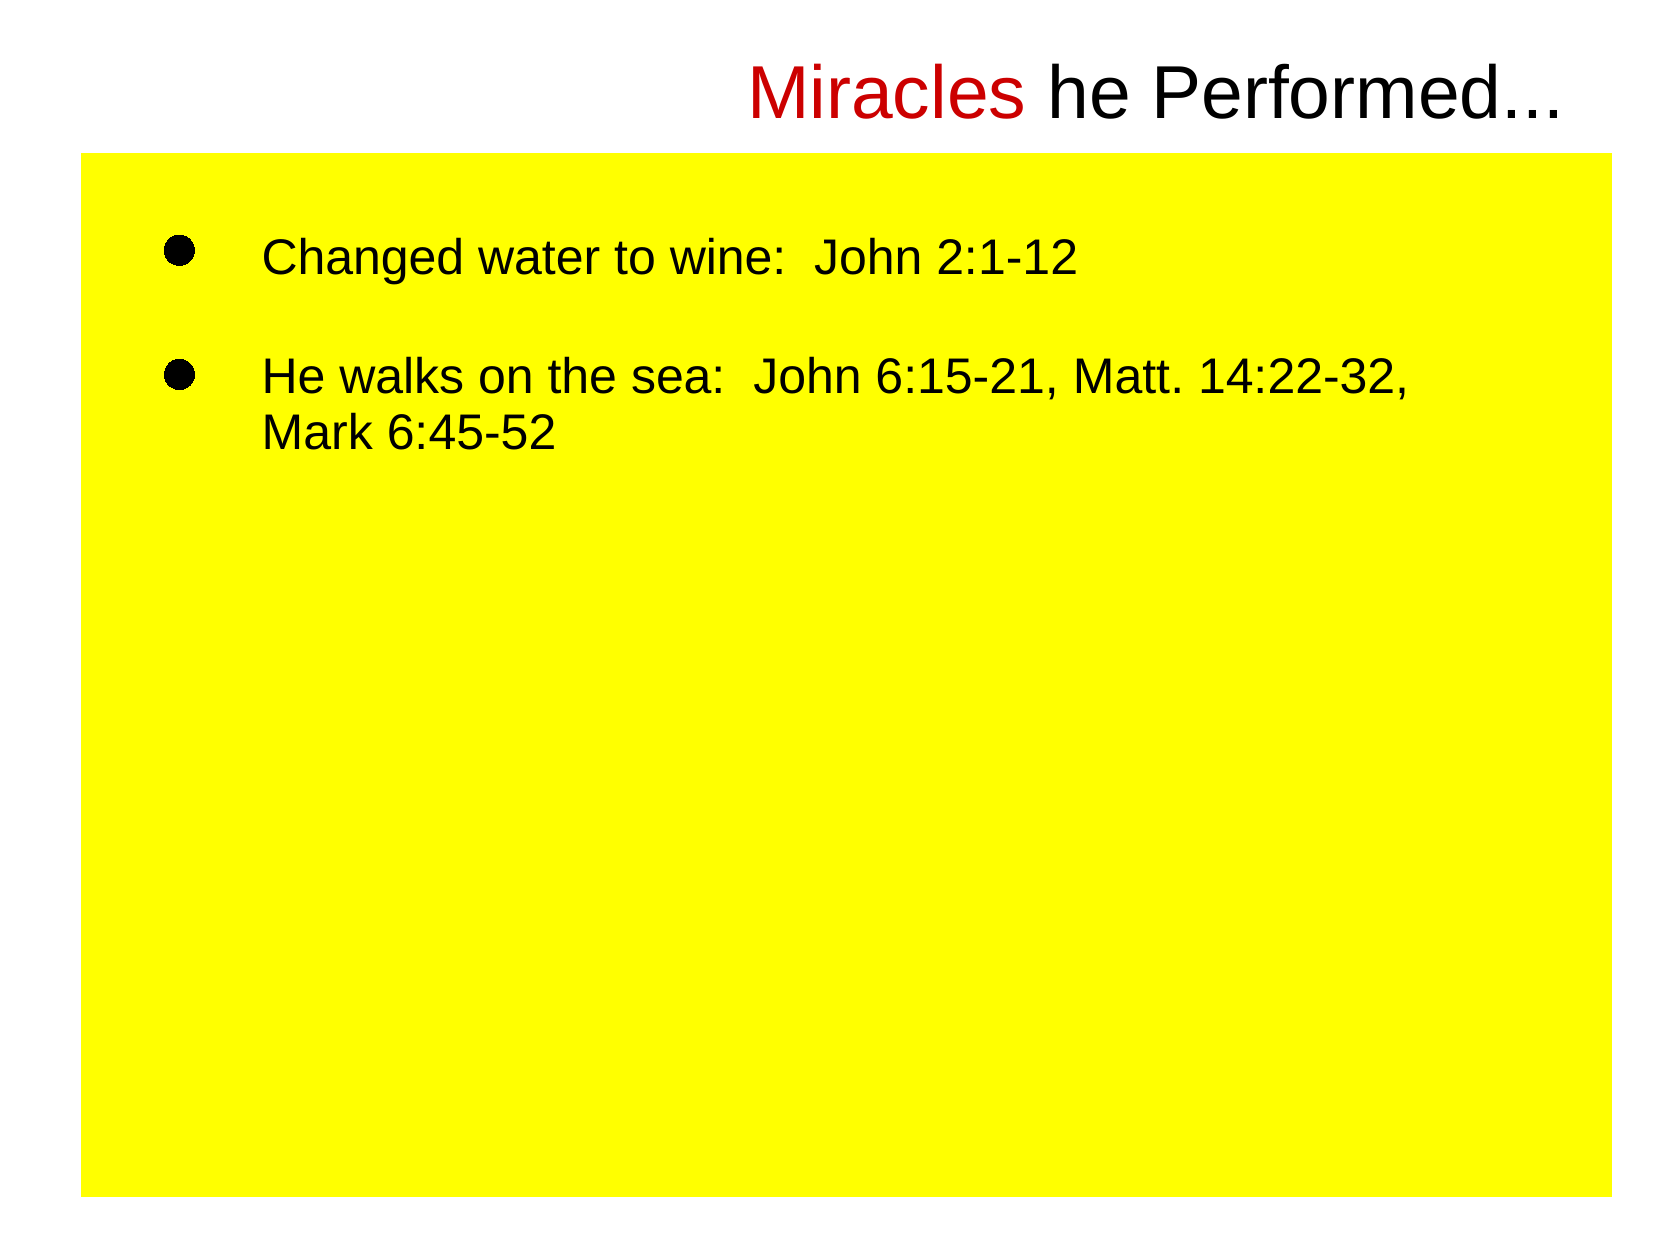

Miracles he Performed...
Changed water to wine: John 2:1-12
He walks on the sea: John 6:15-21, Matt. 14:22-32,
Mark 6:45-52